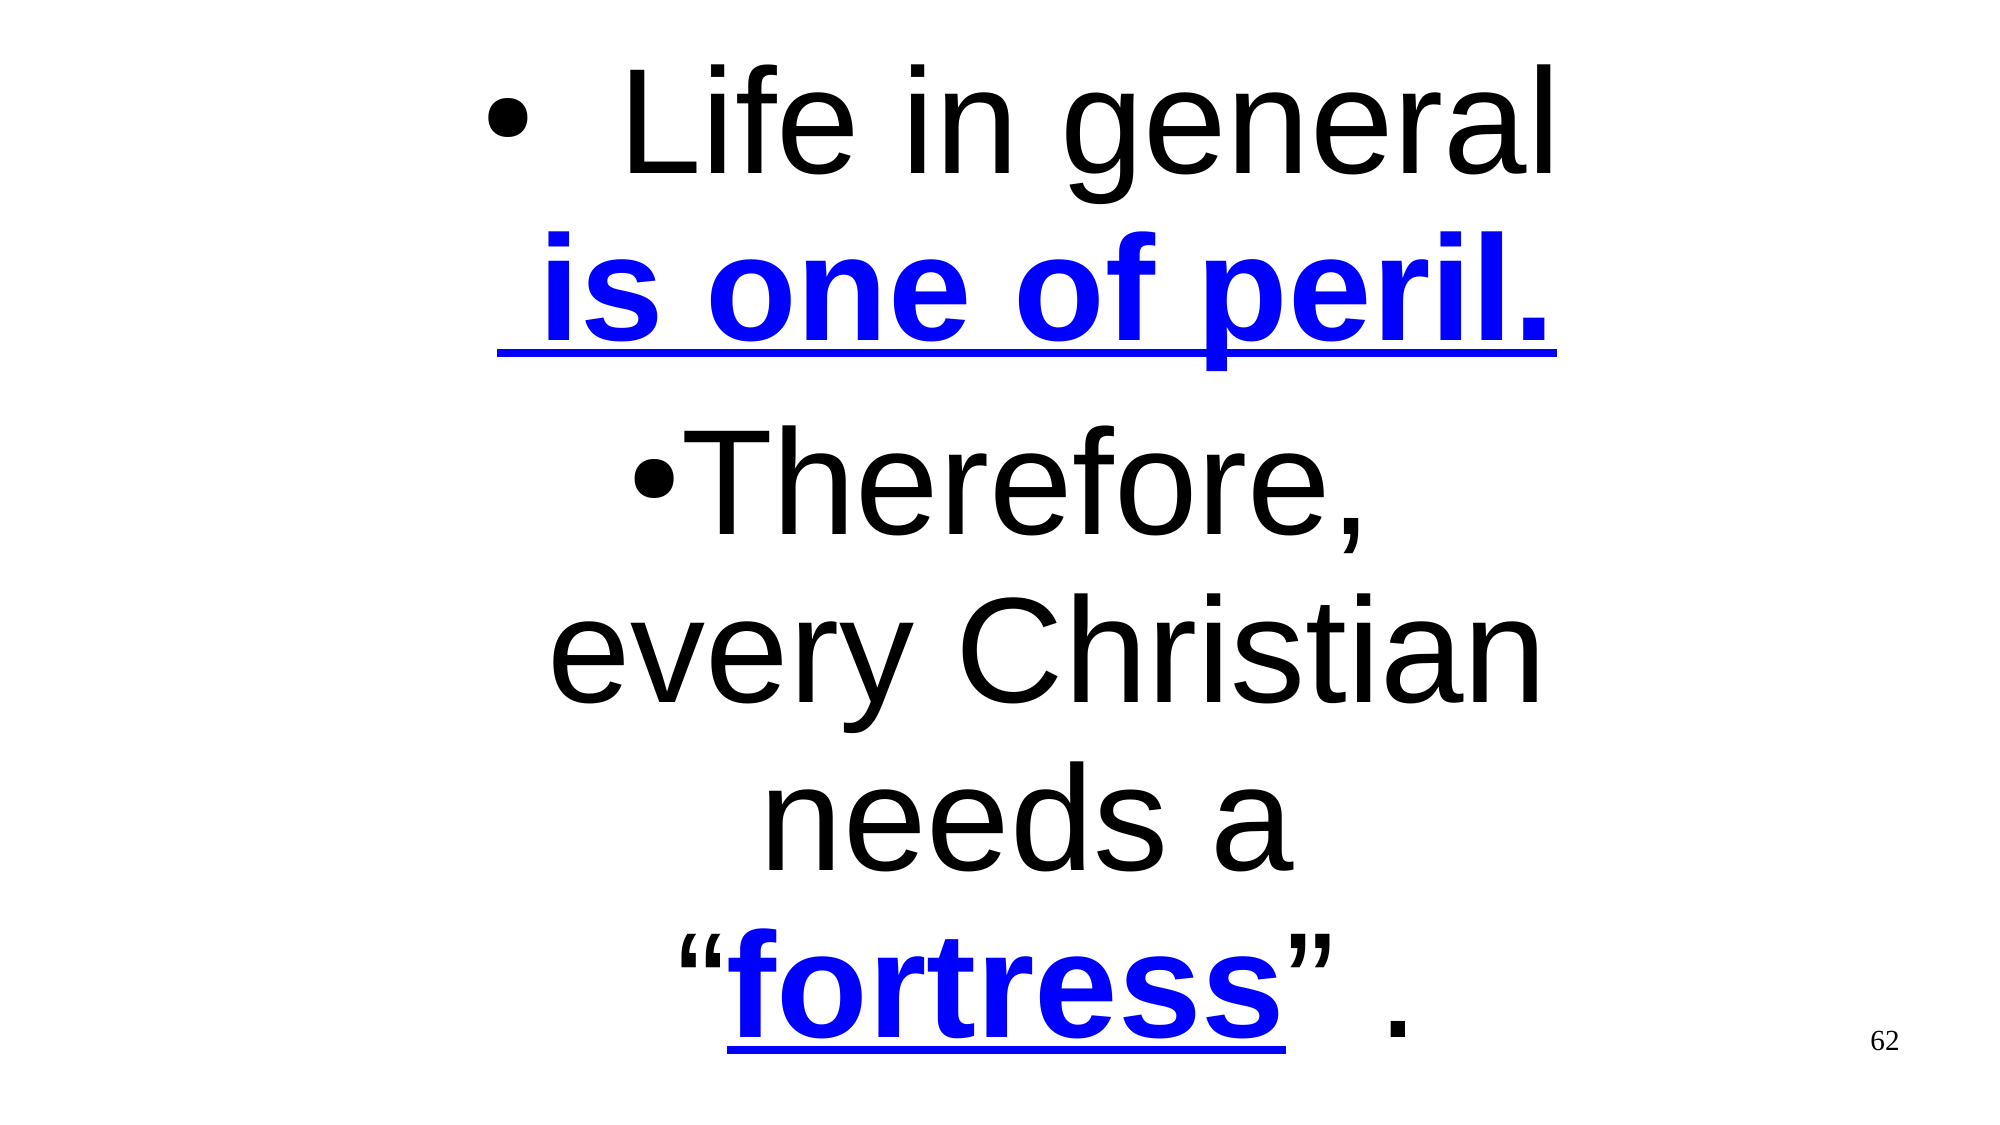

# Life in general is one of peril.
Therefore,
every Christian
needs a
“fortress” .
62